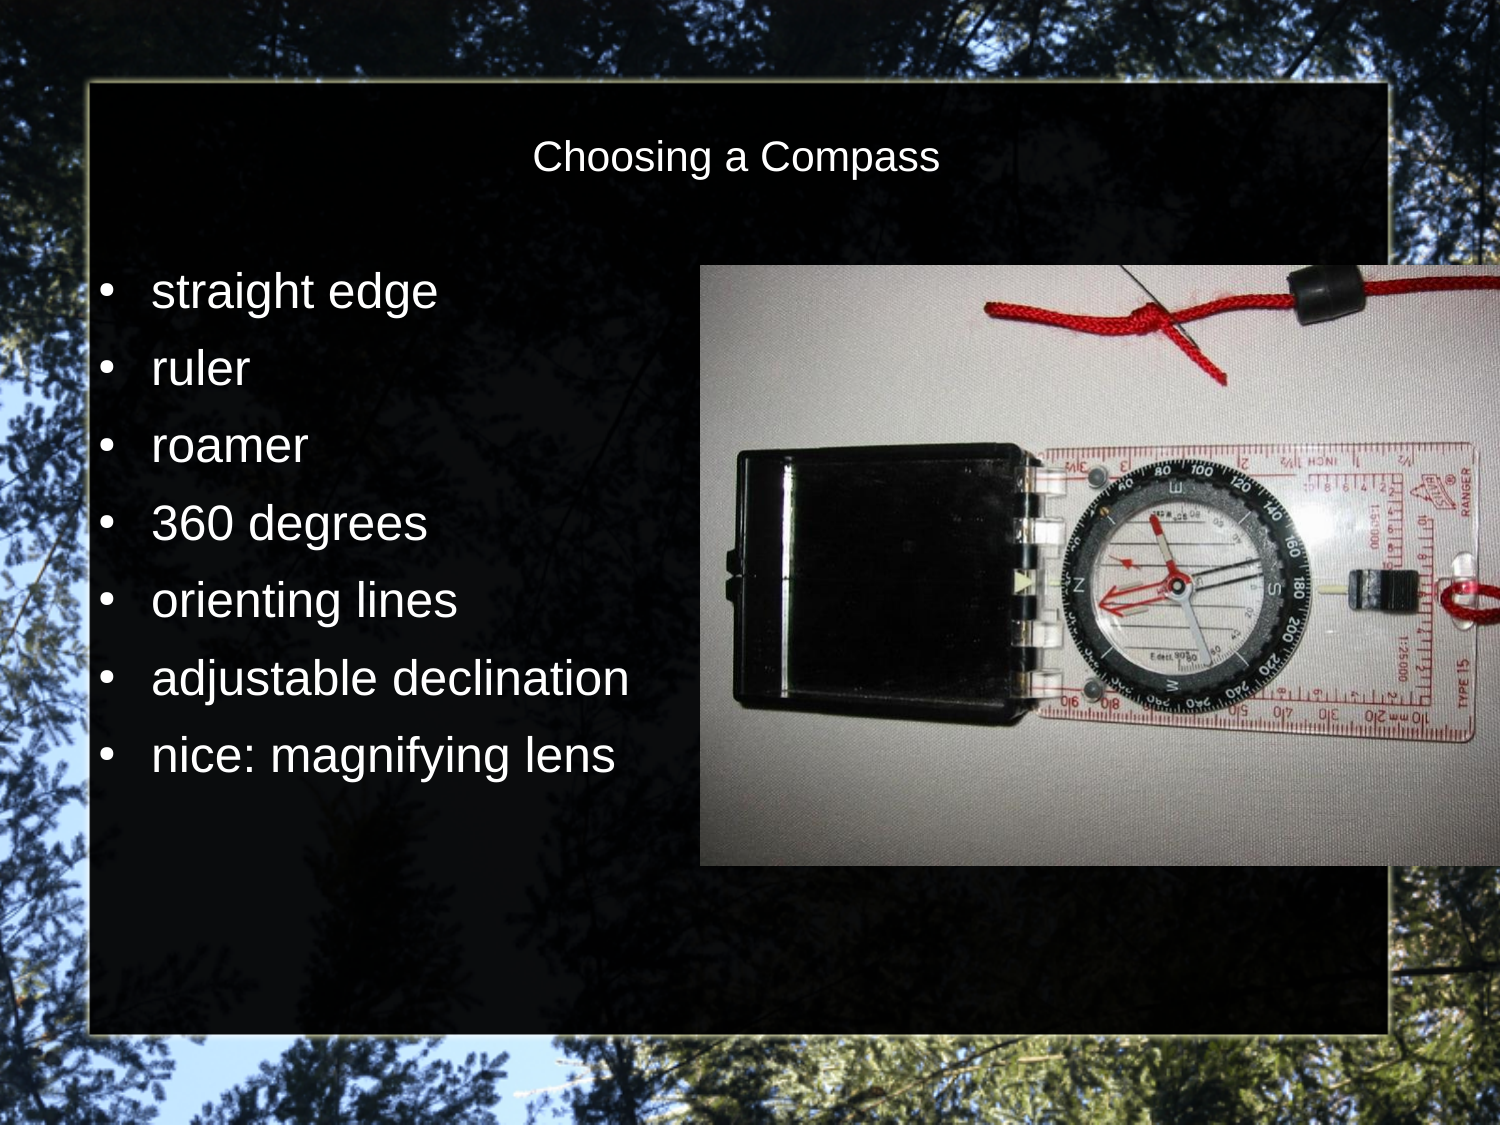

# Choosing a Compass
straight edge
ruler
roamer
360 degrees
orienting lines
adjustable declination
nice: magnifying lens